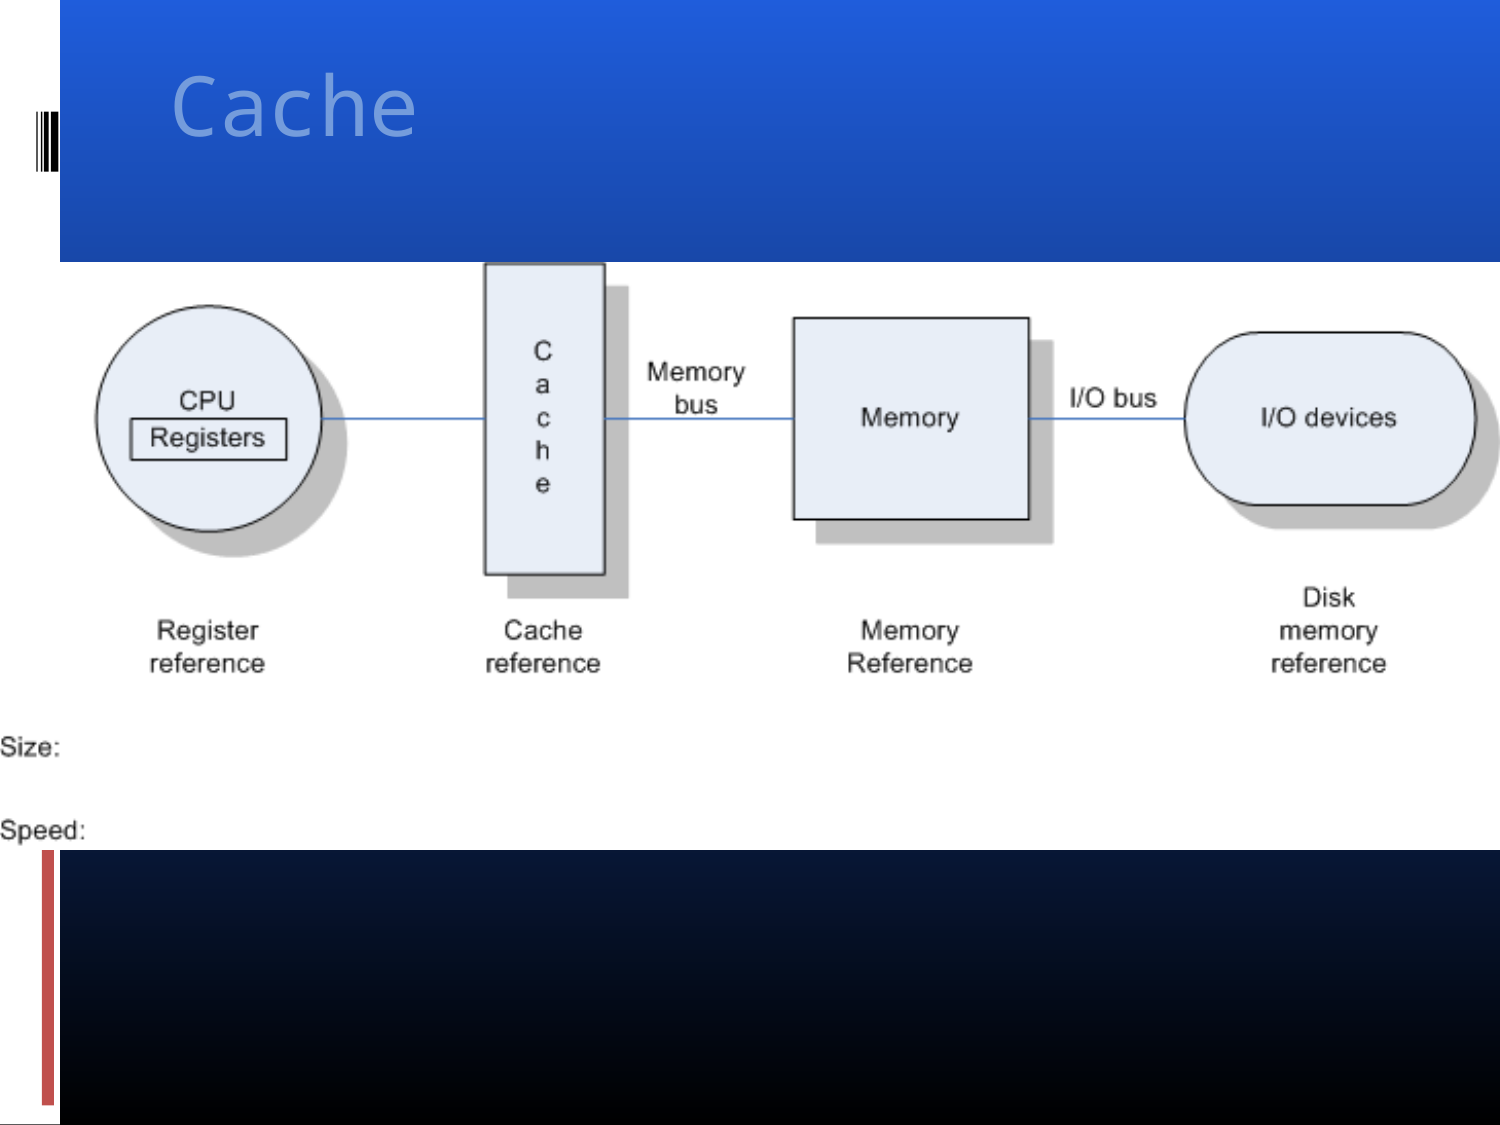

# Cache
 1KB 256 KB 1 GB 80 GB
 1ns 5 ns 100 ns 5 ms